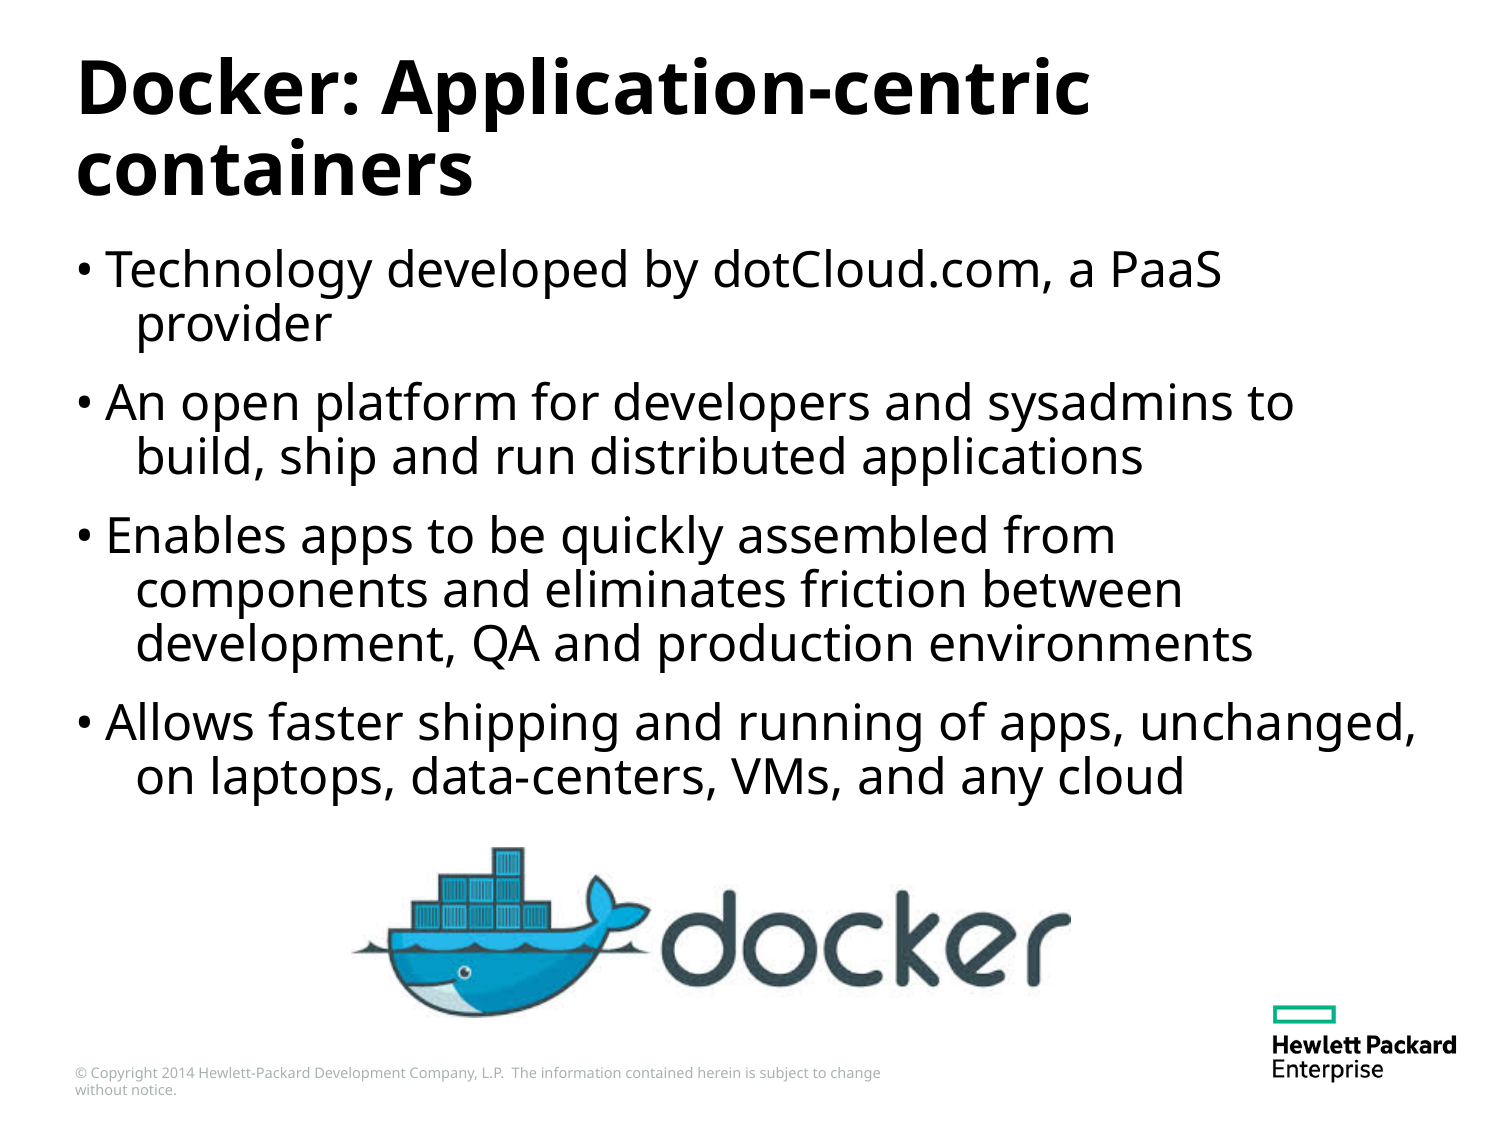

# Docker: Application-centric containers
Technology developed by dotCloud.com, a PaaS provider
An open platform for developers and sysadmins to build, ship and run distributed applications
Enables apps to be quickly assembled from components and eliminates friction between development, QA and production environments
Allows faster shipping and running of apps, unchanged, on laptops, data-centers, VMs, and any cloud